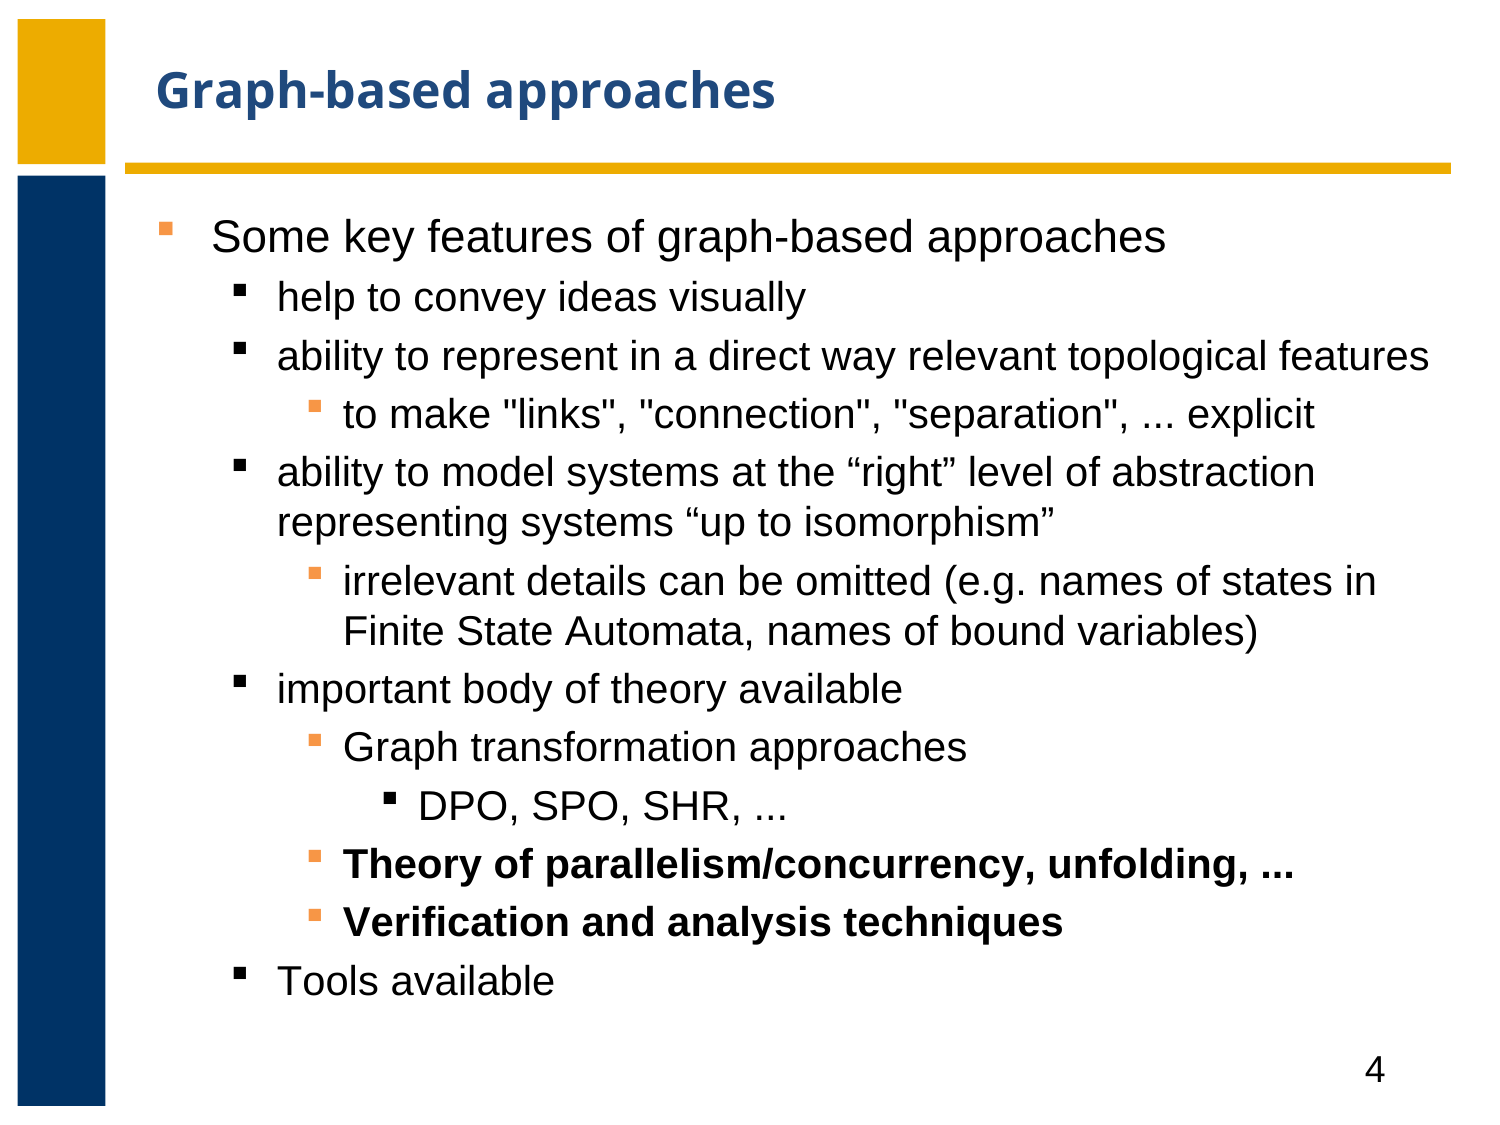

# Graph-based approaches
Some key features of graph-based approaches
help to convey ideas visually
ability to represent in a direct way relevant topological features
to make "links", "connection", "separation", ... explicit
ability to model systems at the “right” level of abstraction representing systems “up to isomorphism”
irrelevant details can be omitted (e.g. names of states in Finite State Automata, names of bound variables)
important body of theory available
Graph transformation approaches
DPO, SPO, SHR, ...
Theory of parallelism/concurrency, unfolding, ...
Verification and analysis techniques
Tools available
4